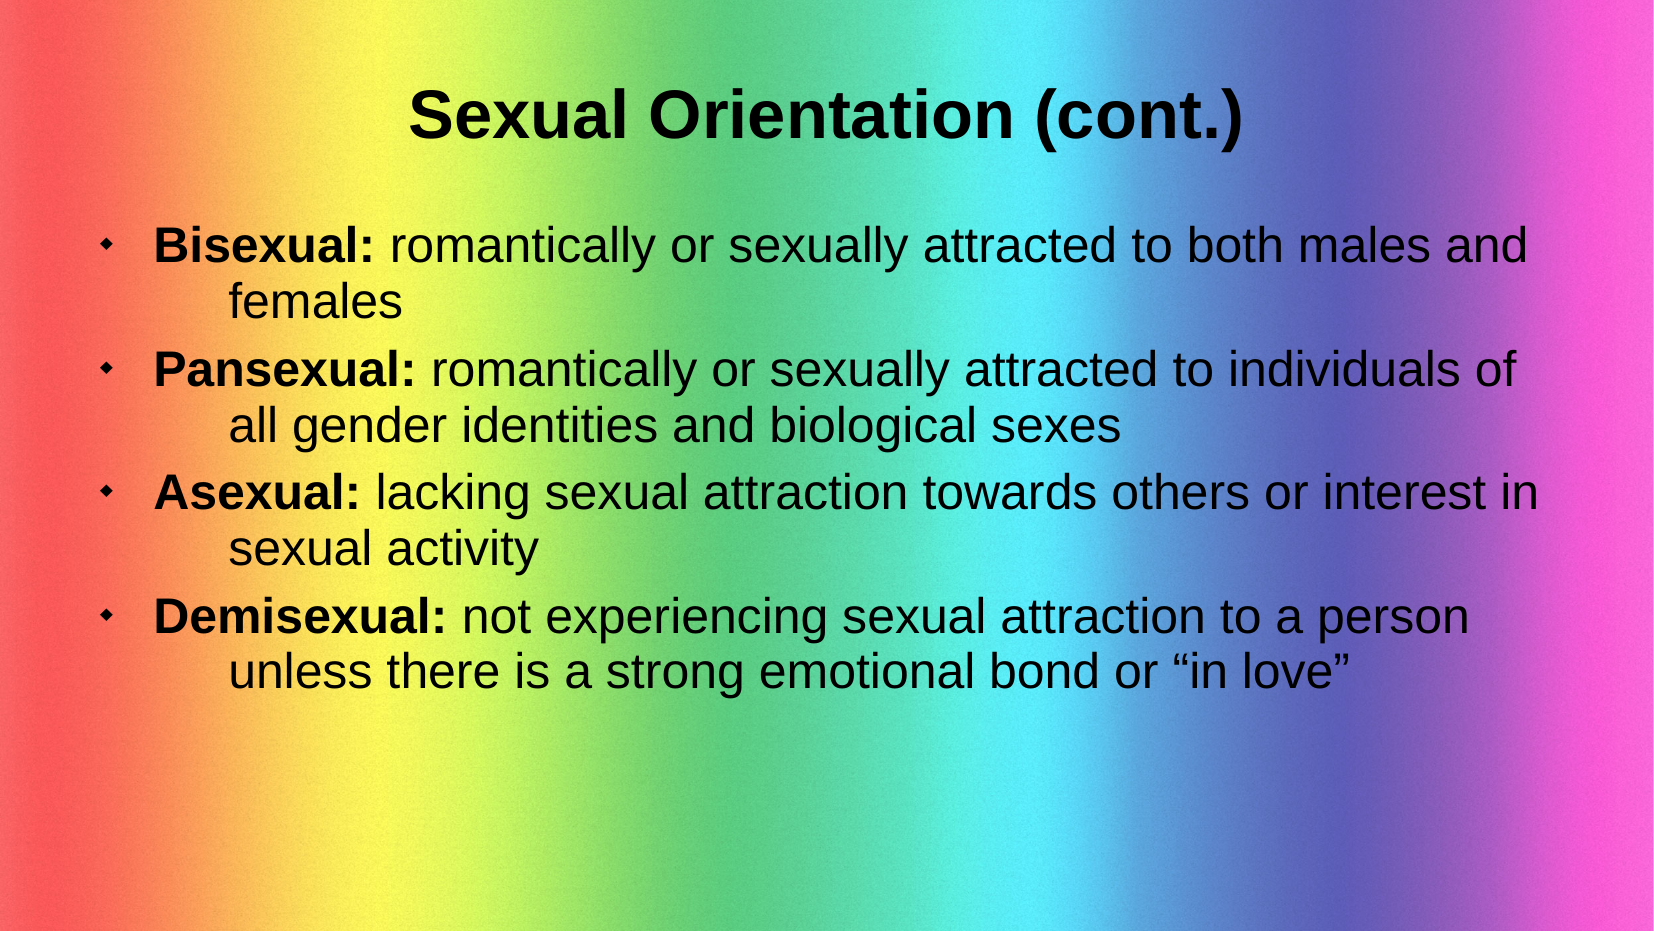

# Sexual Orientation (cont.)
Bisexual: romantically or sexually attracted to both males and females
Pansexual: romantically or sexually attracted to individuals of all gender identities and biological sexes
Asexual: lacking sexual attraction towards others or interest in sexual activity
Demisexual: not experiencing sexual attraction to a person unless there is a strong emotional bond or “in love”